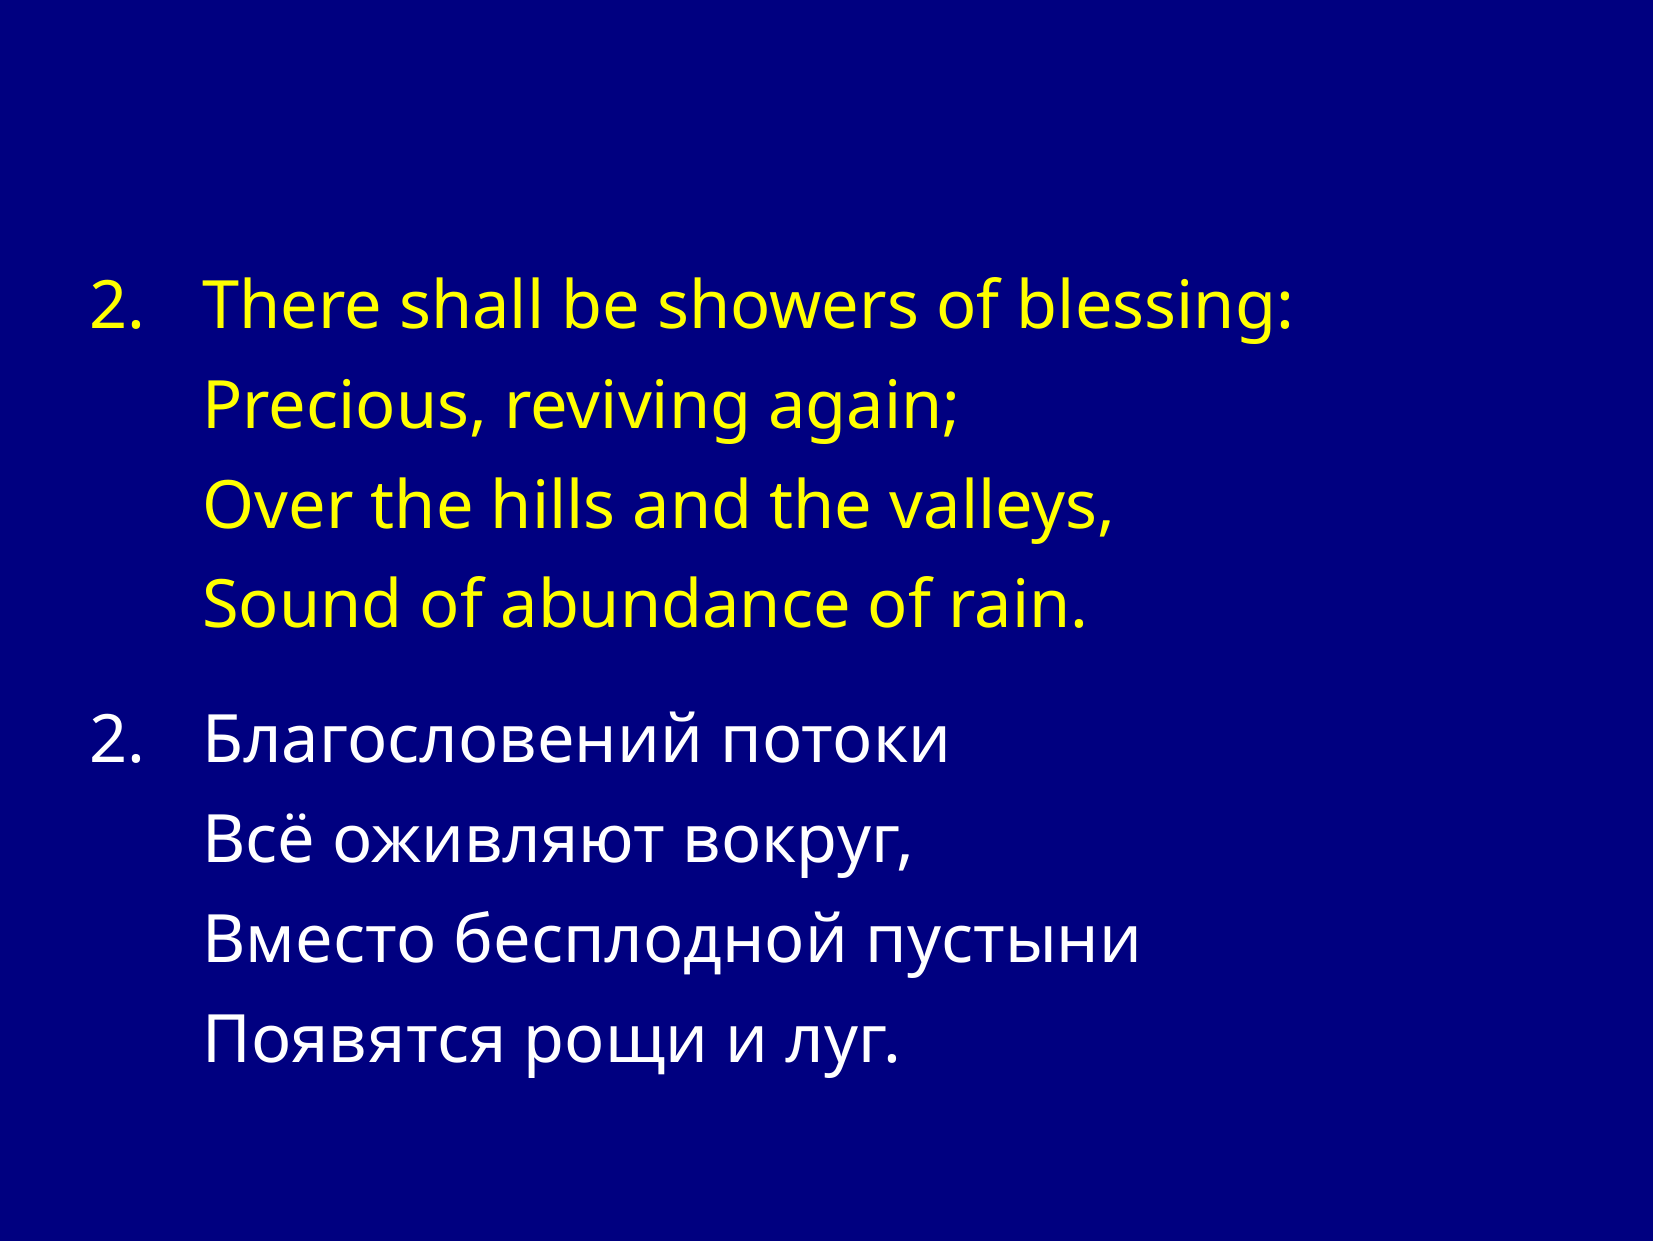

2.	There shall be showers of blessing:
	Precious, reviving again;
	Over the hills and the valleys,
	Sound of abundance of rain.
2.	Благословений потоки
	Всё оживляют вокруг,
	Вместо бесплодной пустыни
	Появятся рощи и луг.